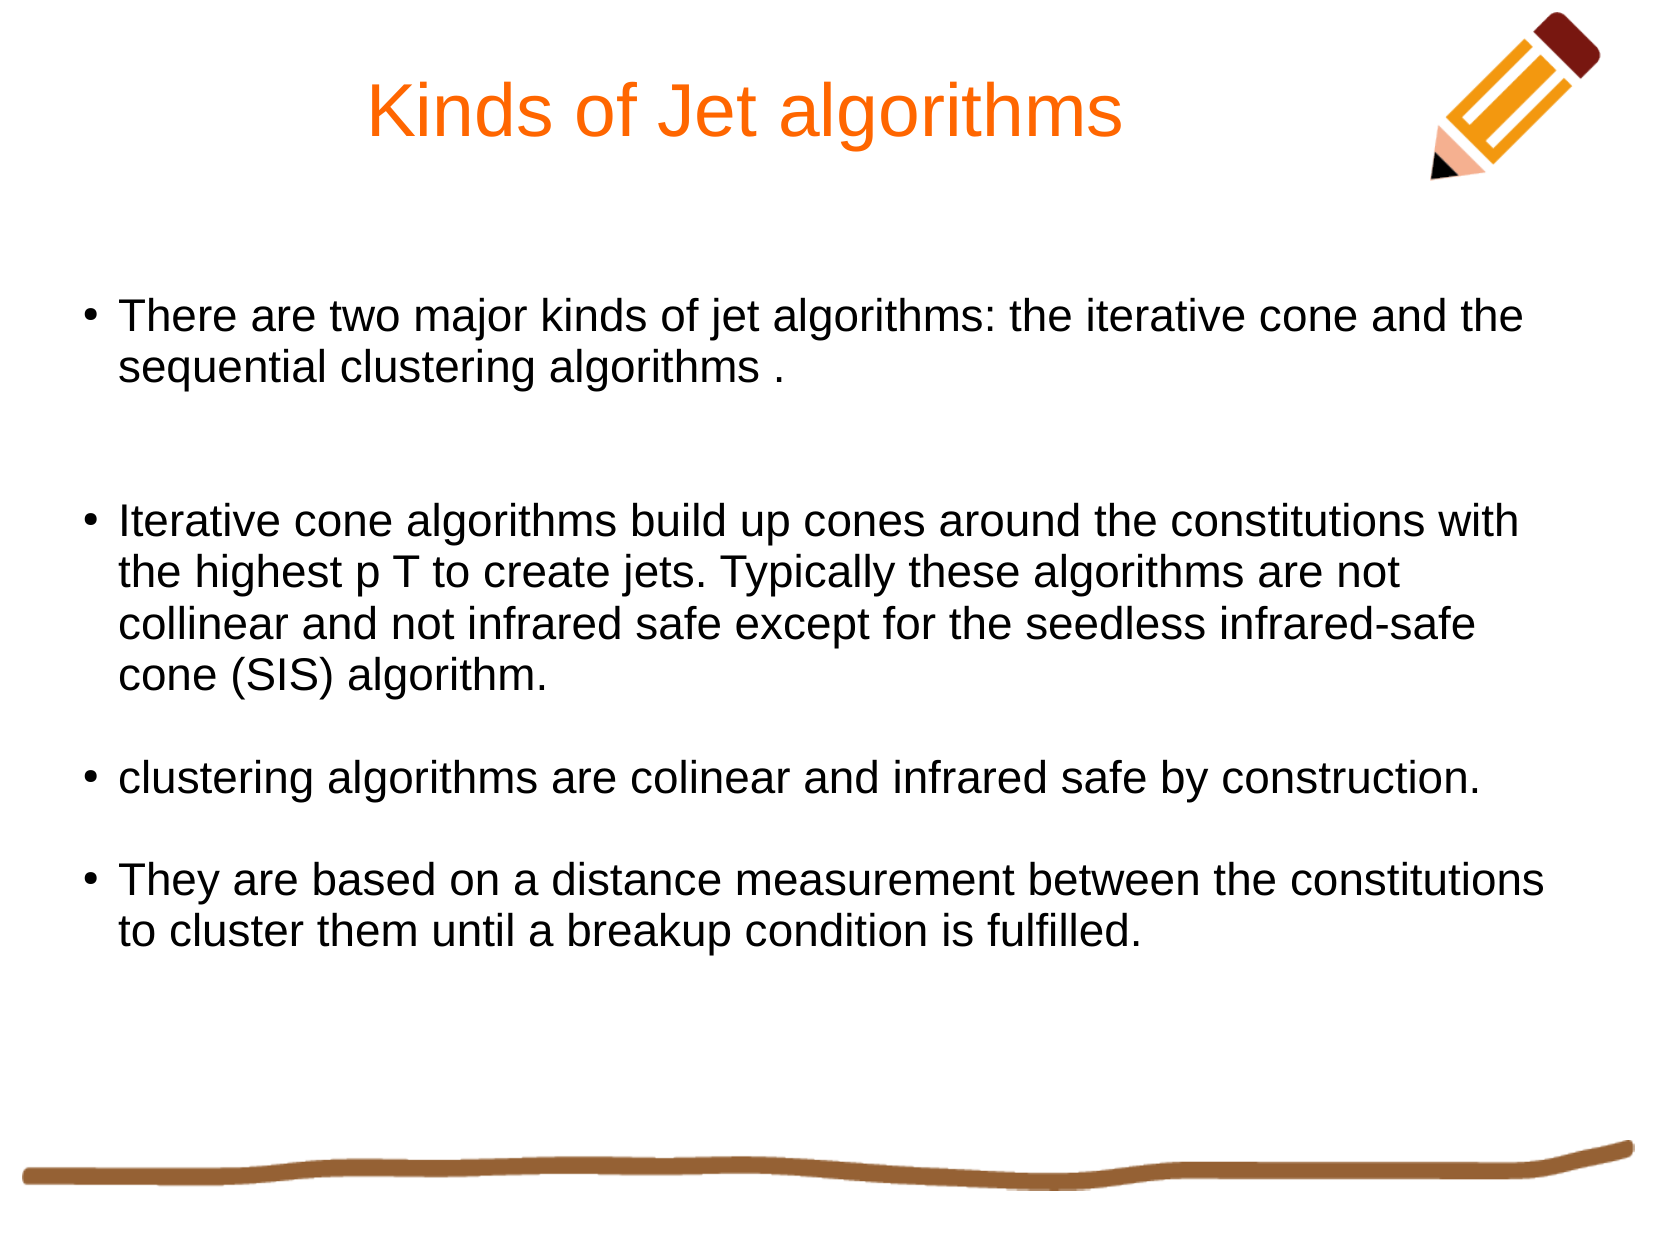

# Kinds of Jet algorithms
There are two major kinds of jet algorithms: the iterative cone and the sequential clustering algorithms .
Iterative cone algorithms build up cones around the constitutions with the highest p T to create jets. Typically these algorithms are not collinear and not infrared safe except for the seedless infrared-safe cone (SIS) algorithm.
clustering algorithms are colinear and infrared safe by construction.
They are based on a distance measurement between the constitutions to cluster them until a breakup condition is fulfilled.